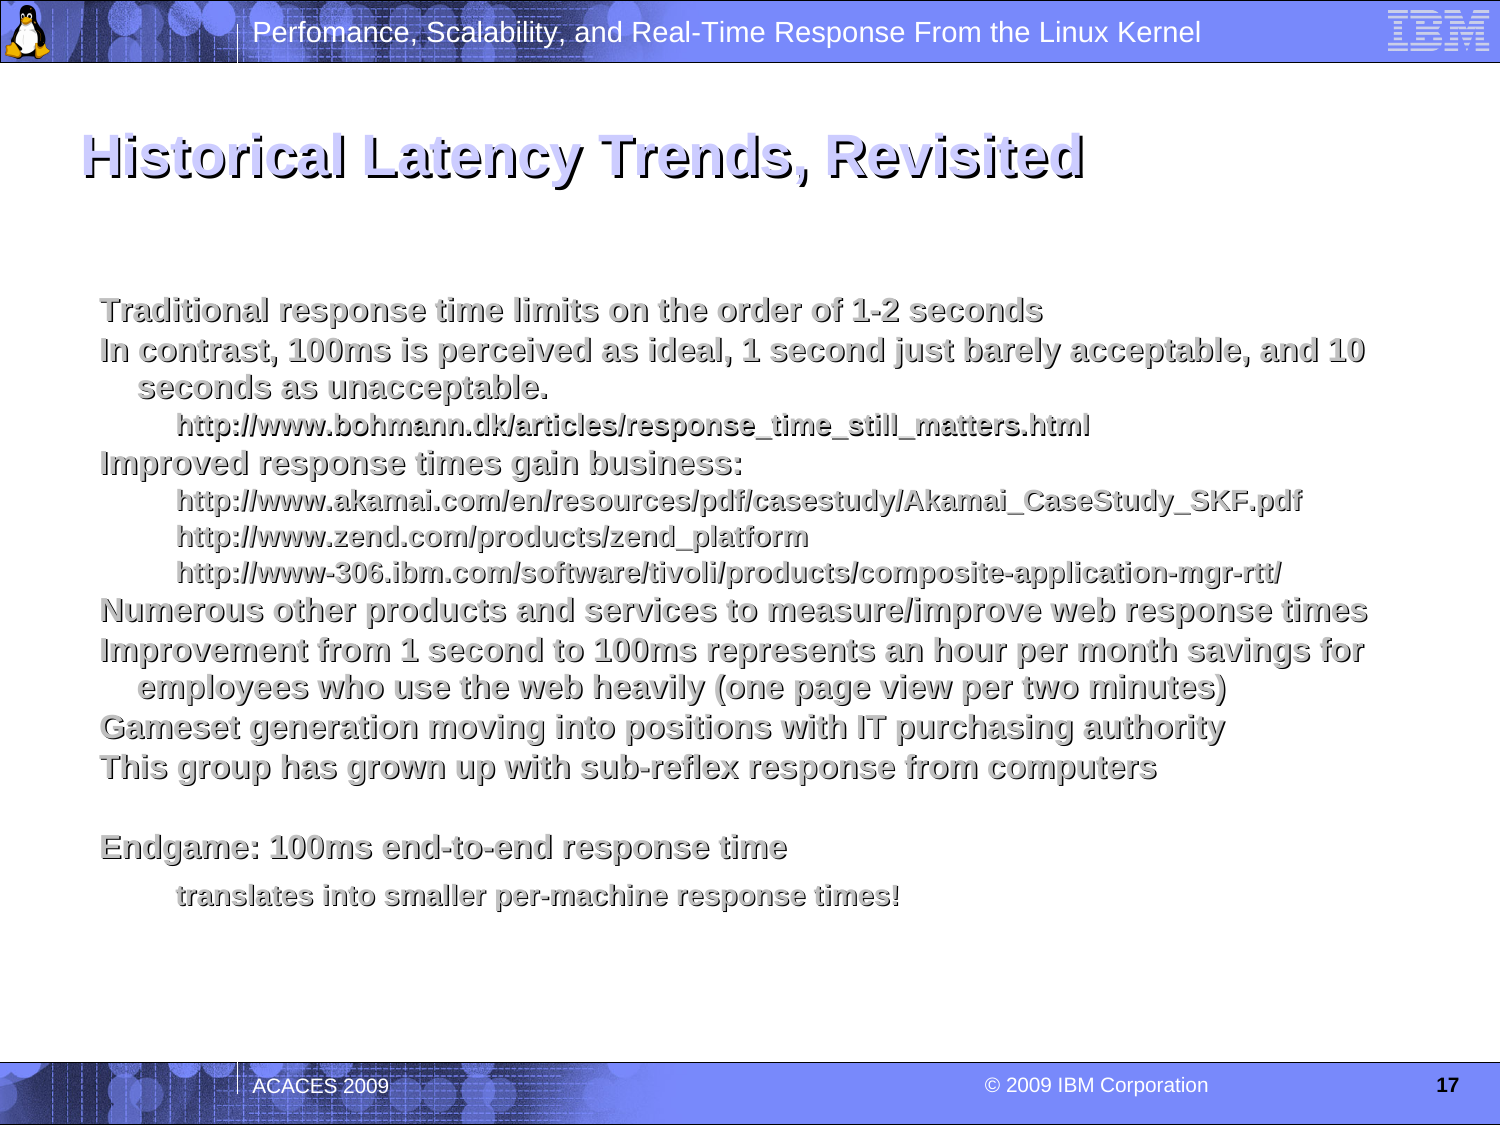

# Historical Latency Trends, Revisited
Traditional response time limits on the order of 1-2 seconds
In contrast, 100ms is perceived as ideal, 1 second just barely acceptable, and 10 seconds as unacceptable.
http://www.bohmann.dk/articles/response_time_still_matters.html
Improved response times gain business:
http://www.akamai.com/en/resources/pdf/casestudy/Akamai_CaseStudy_SKF.pdf
http://www.zend.com/products/zend_platform
http://www-306.ibm.com/software/tivoli/products/composite-application-mgr-rtt/
Numerous other products and services to measure/improve web response times
Improvement from 1 second to 100ms represents an hour per month savings for employees who use the web heavily (one page view per two minutes)
Gameset generation moving into positions with IT purchasing authority
This group has grown up with sub-reflex response from computers
Endgame: 100ms end-to-end response time
translates into smaller per-machine response times!
17